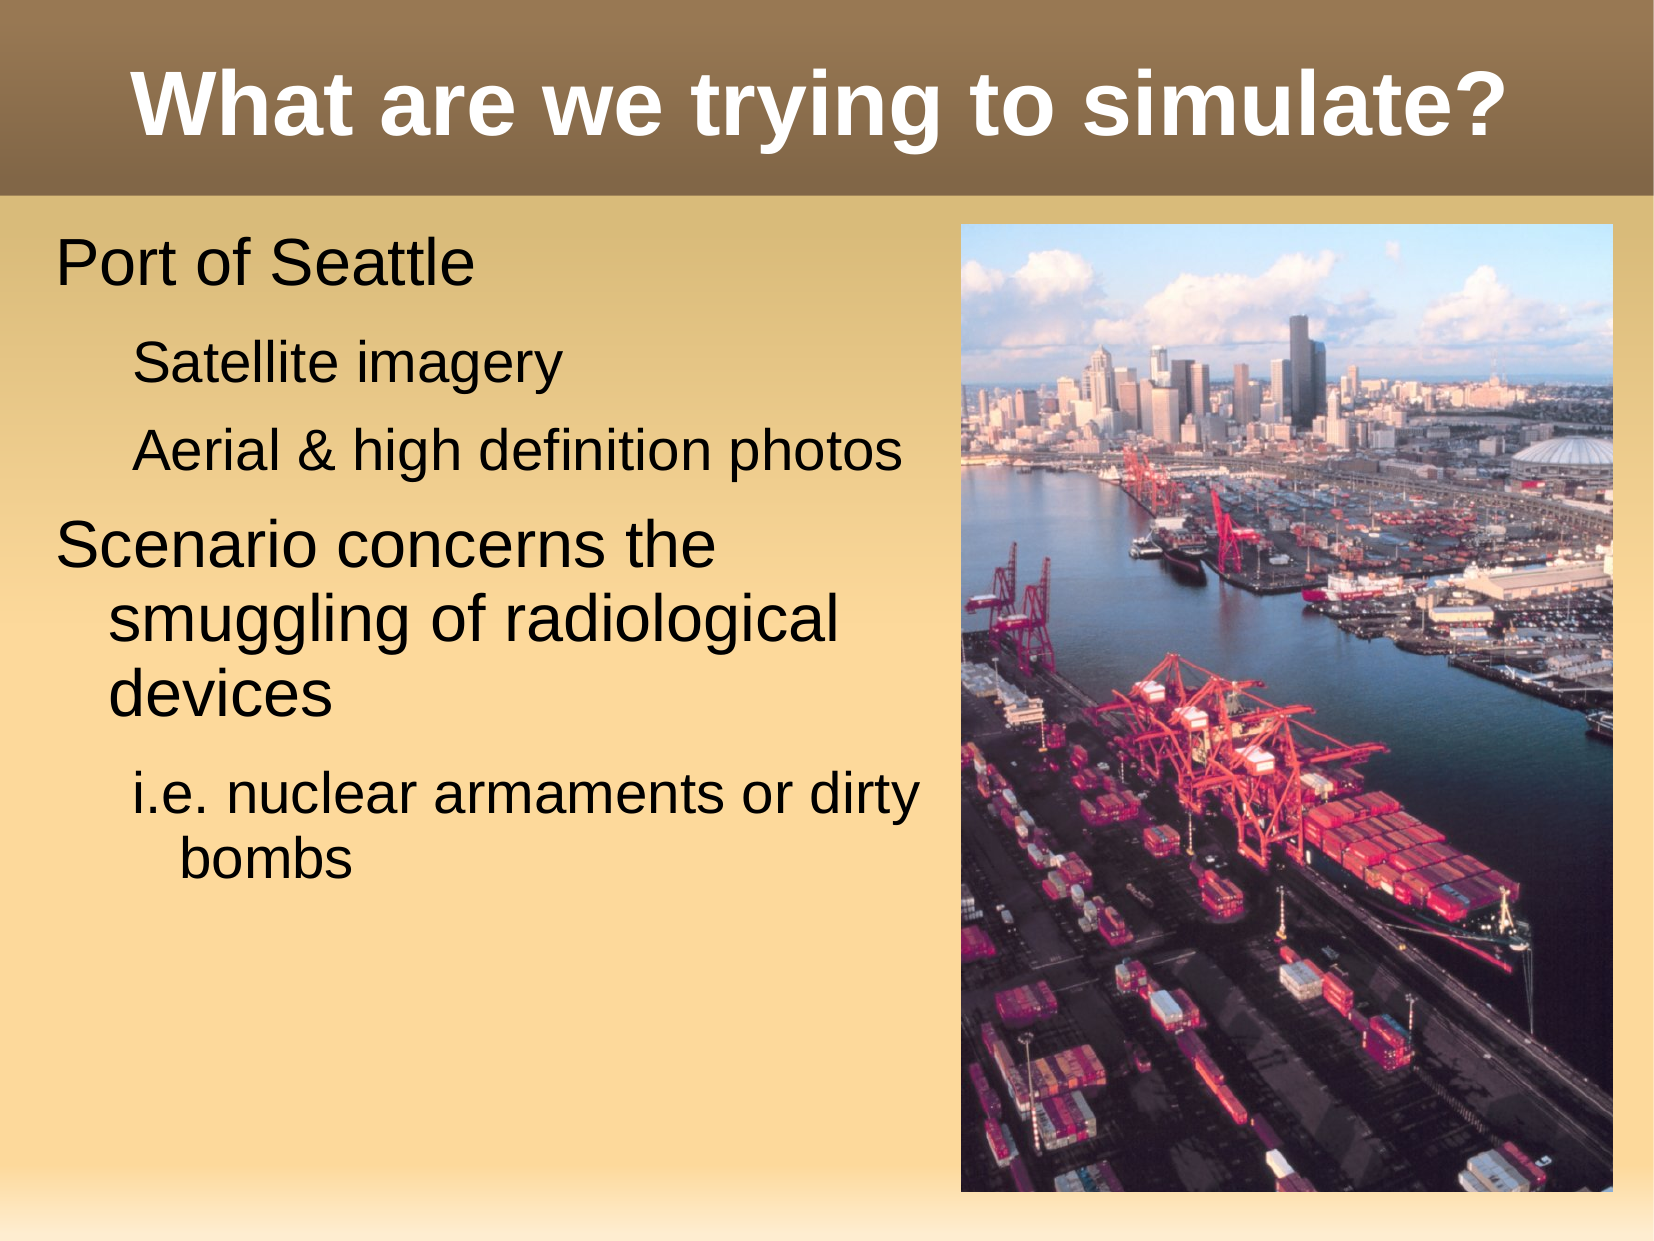

# What are we trying to simulate?
Port of Seattle
Satellite imagery
Aerial & high definition photos
Scenario concerns the smuggling of radiological devices
i.e. nuclear armaments or dirty bombs